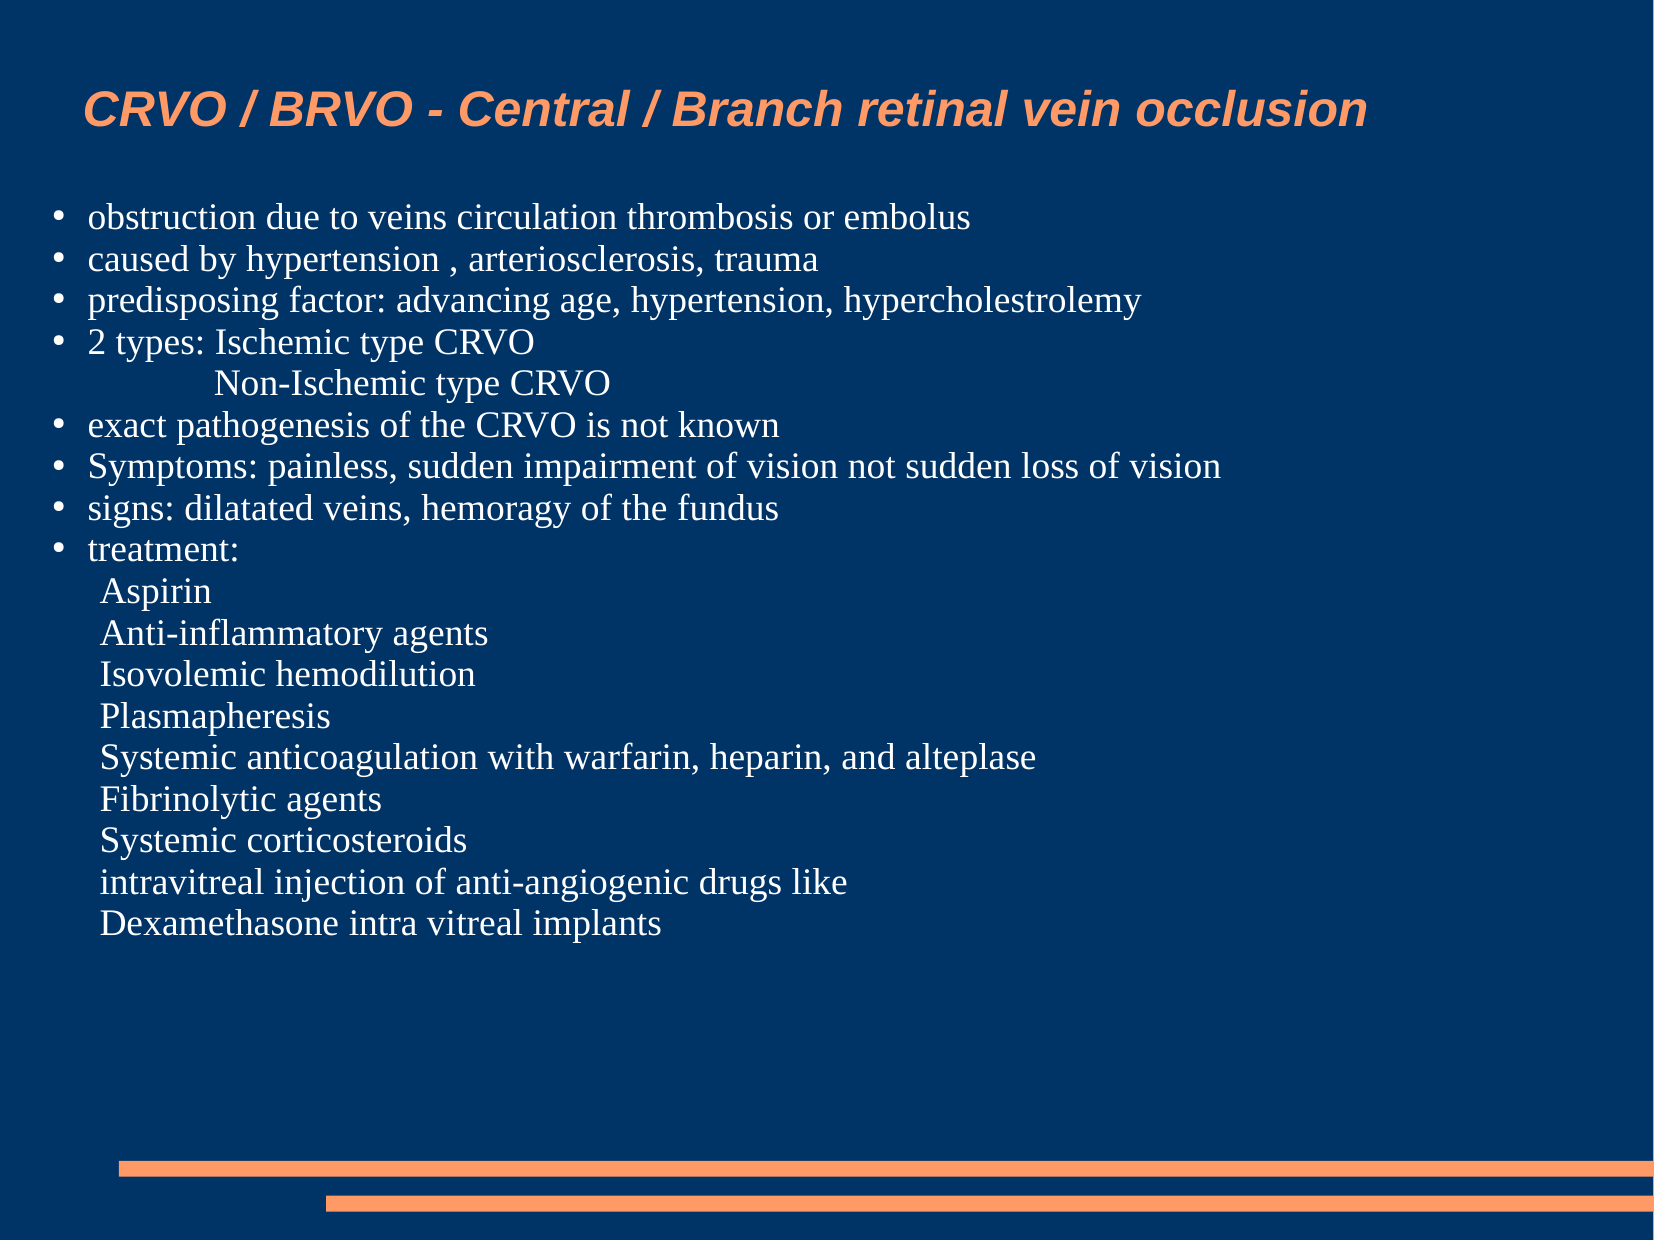

# CRVO / BRVO - Central / Branch retinal vein occlusion
obstruction due to veins circulation thrombosis or embolus
caused by hypertension , arteriosclerosis, trauma
predisposing factor: advancing age, hypertension, hypercholestrolemy
2 types: Ischemic type CRVO
 Non-Ischemic type CRVO
exact pathogenesis of the CRVO is not known
Symptoms: painless, sudden impairment of vision not sudden loss of vision
signs: dilatated veins, hemoragy of the fundus
treatment:
 Aspirin
 Anti-inflammatory agents
 Isovolemic hemodilution
 Plasmapheresis
 Systemic anticoagulation with warfarin, heparin, and alteplase
 Fibrinolytic agents
 Systemic corticosteroids
 intravitreal injection of anti-angiogenic drugs like
 Dexamethasone intra vitreal implants